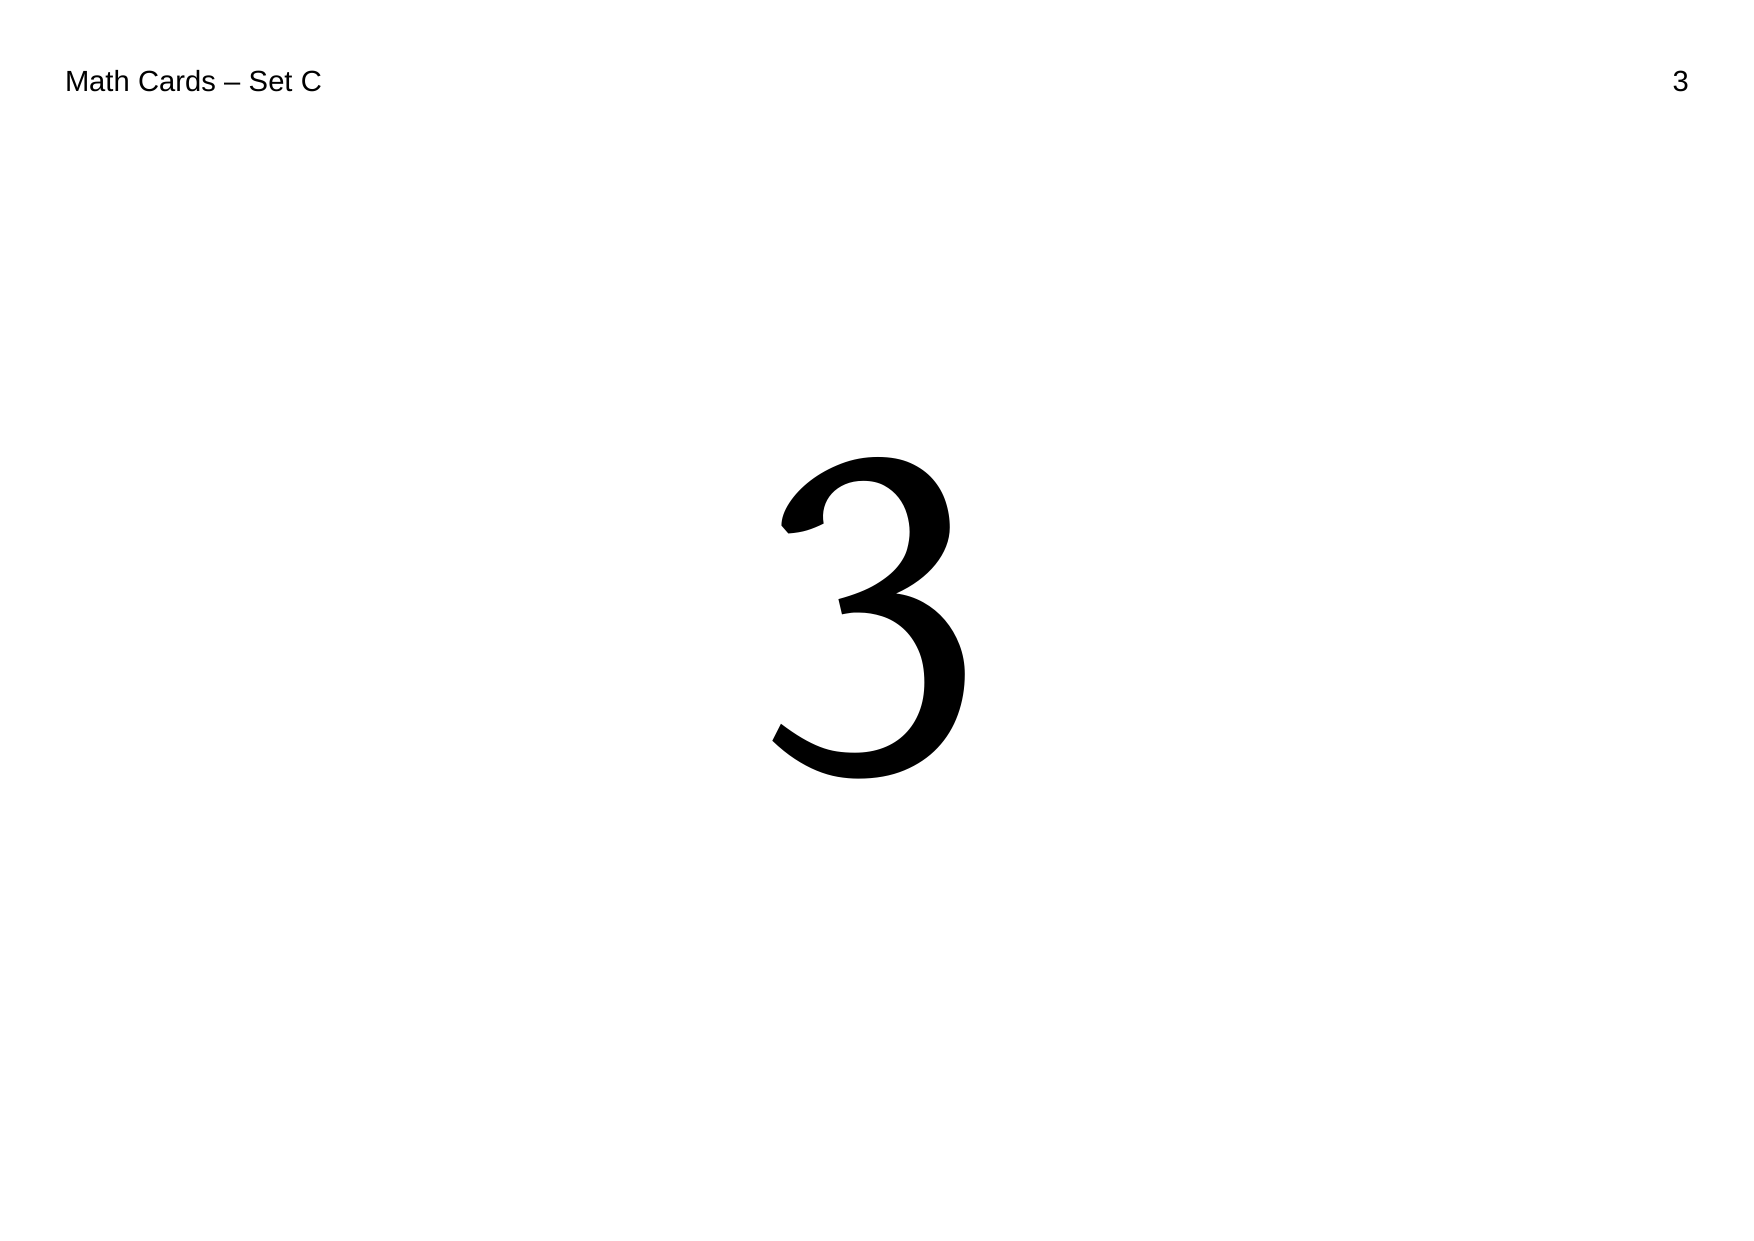

Math Cards – Set C
3
3